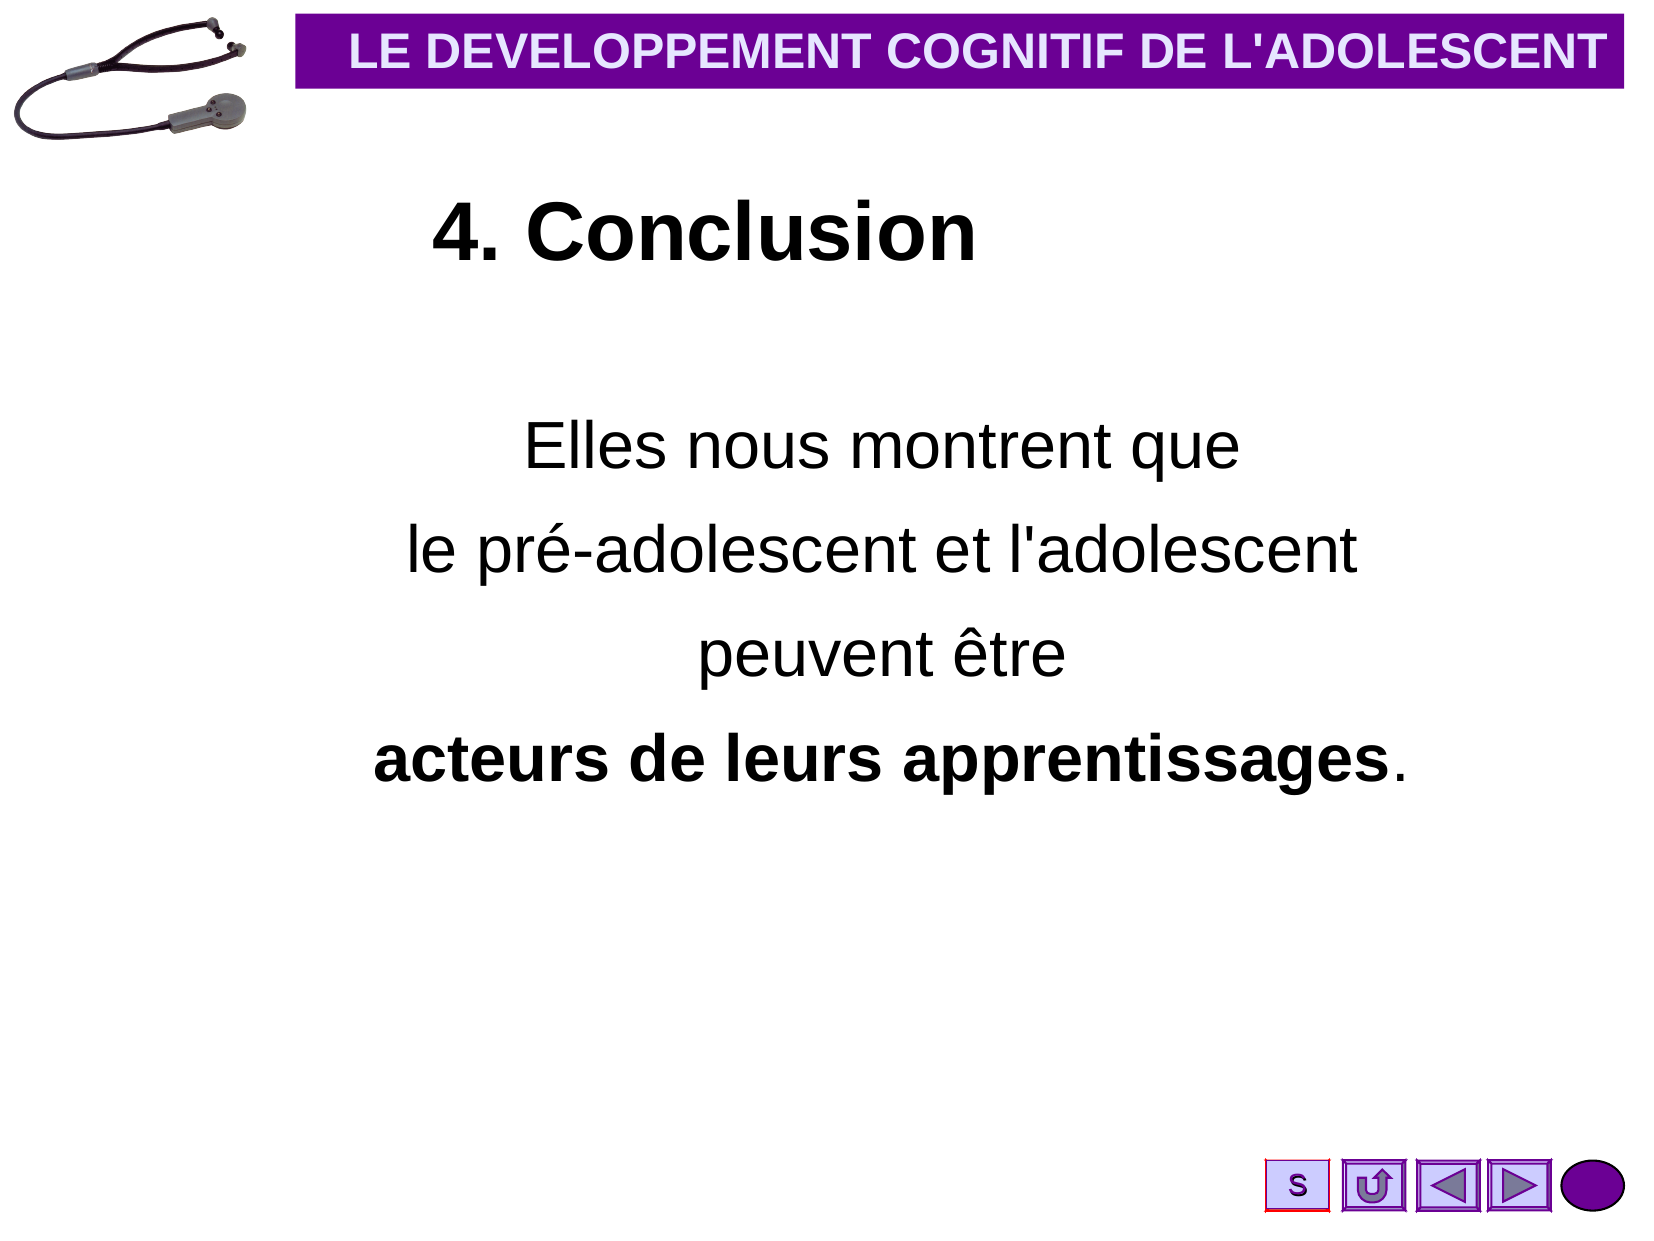

LE DEVELOPPEMENT COGNITIF DE L'ADOLESCENT
 4. Conclusion
# Elles nous montrent que
le pré-adolescent et l'adolescent
peuvent être
acteurs de leurs apprentissages.